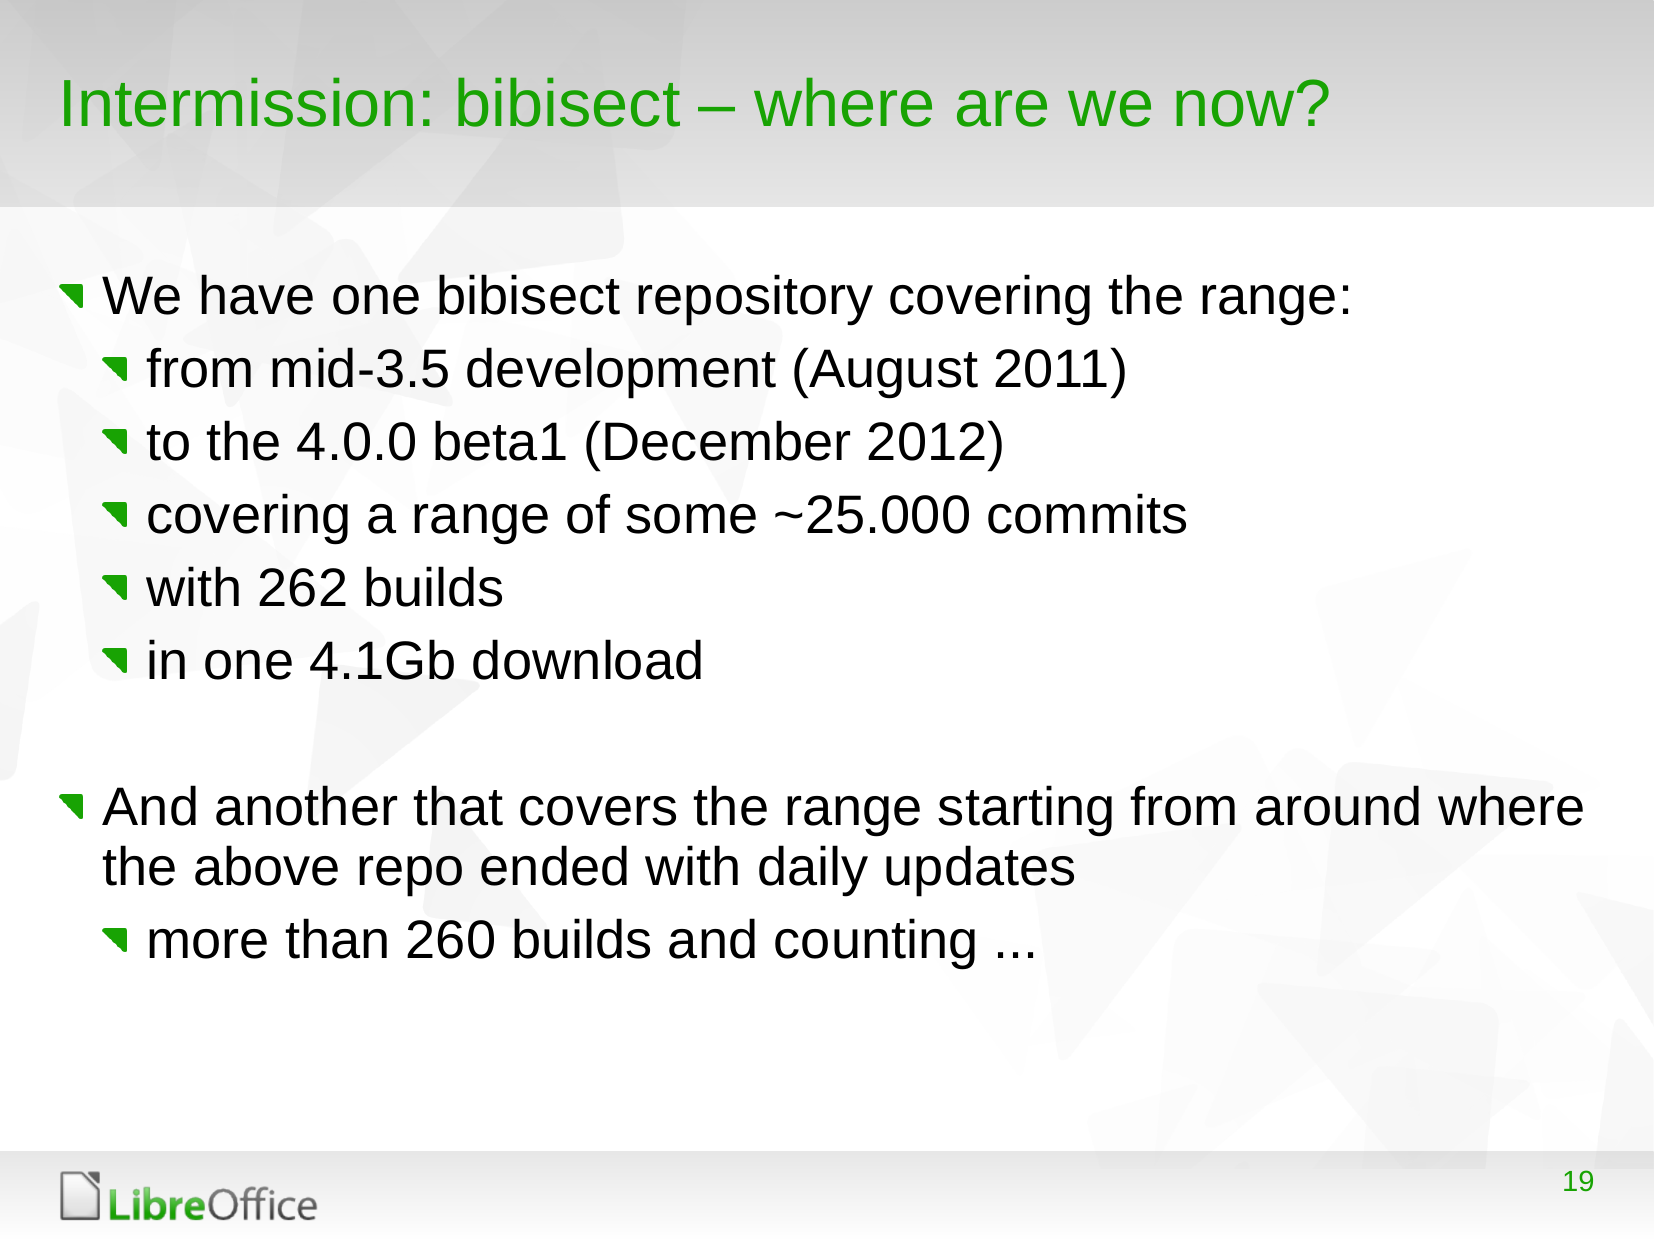

# Intermission: bibisect – where are we now?
We have one bibisect repository covering the range:
from mid-3.5 development (August 2011)
to the 4.0.0 beta1 (December 2012)
covering a range of some ~25.000 commits
with 262 builds
in one 4.1Gb download
And another that covers the range starting from around where the above repo ended with daily updates
more than 260 builds and counting ...
19